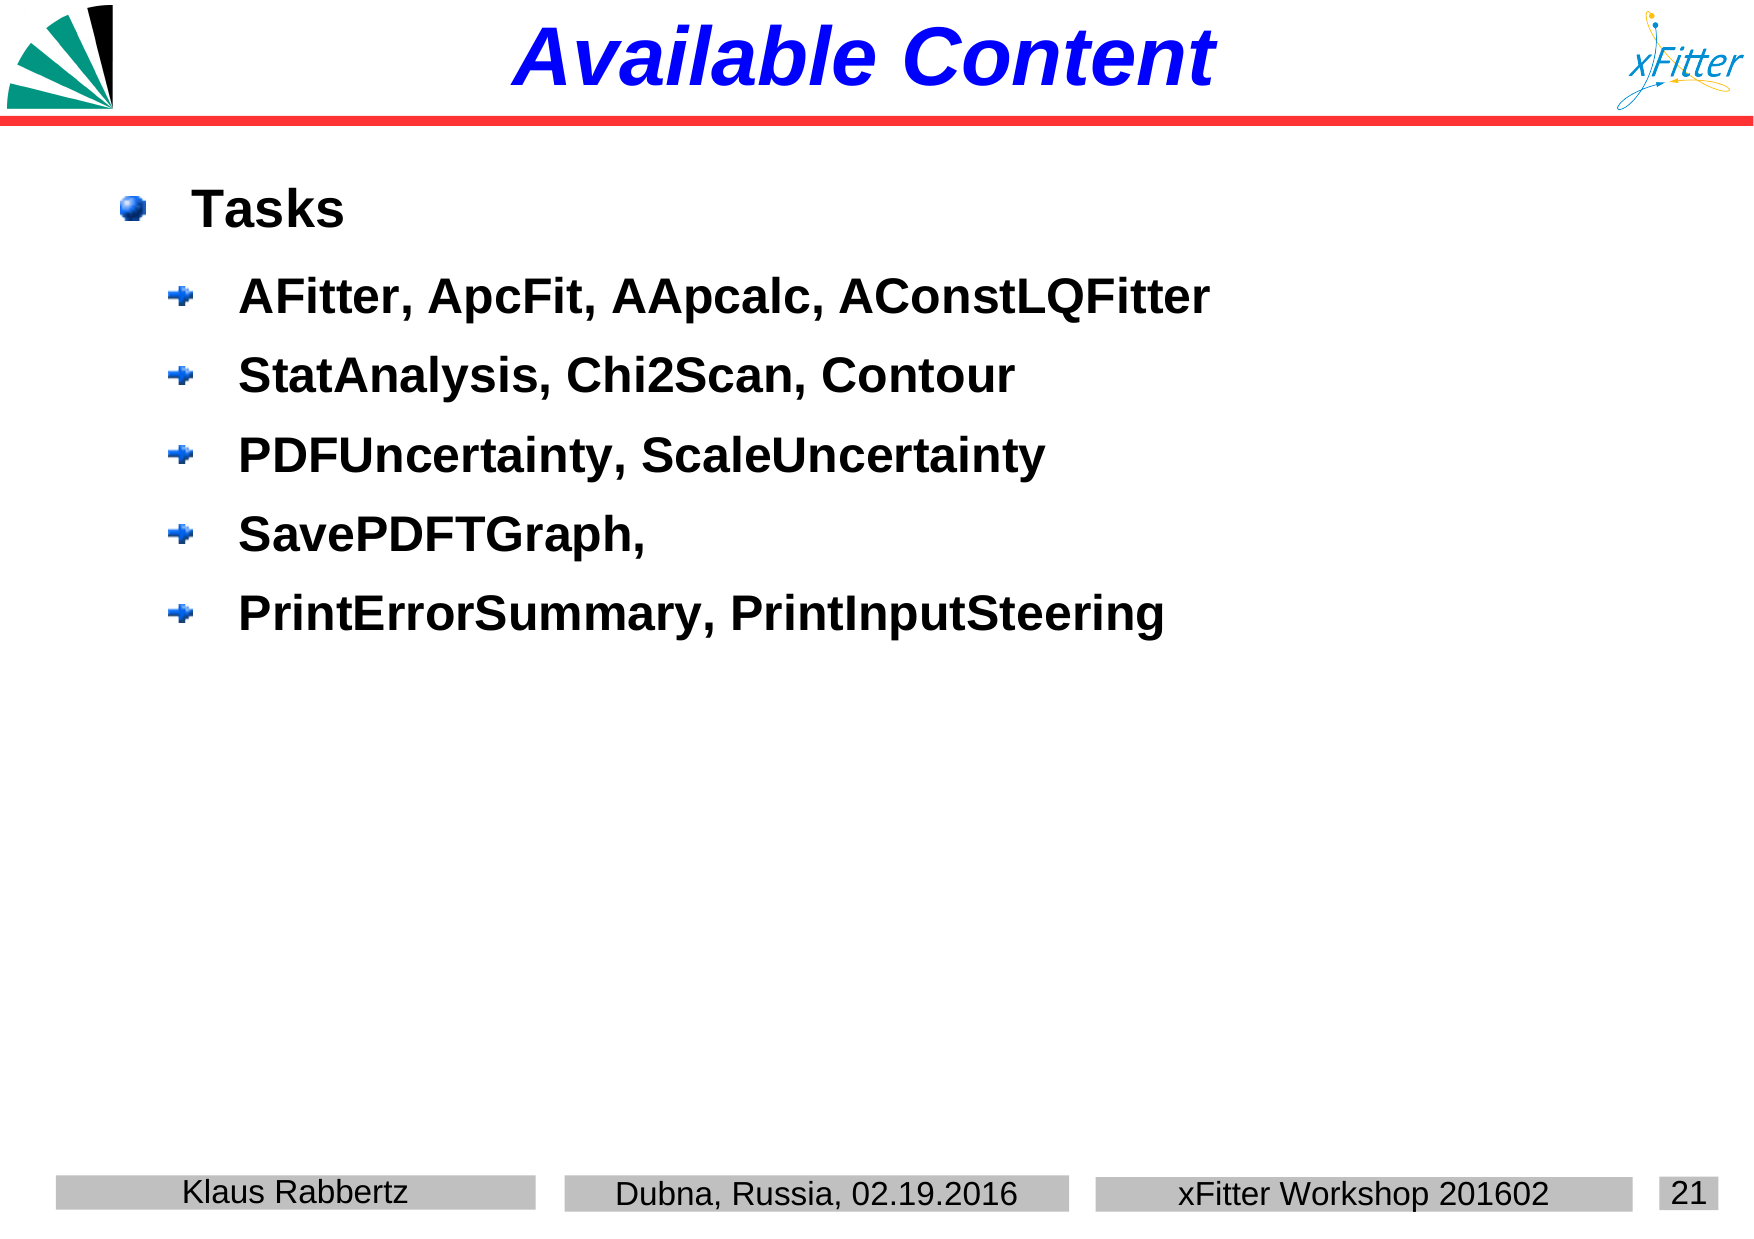

# Available Content
Tasks
AFitter, ApcFit, AApcalc, AConstLQFitter
StatAnalysis, Chi2Scan, Contour
PDFUncertainty, ScaleUncertainty
SavePDFTGraph,
PrintErrorSummary, PrintInputSteering